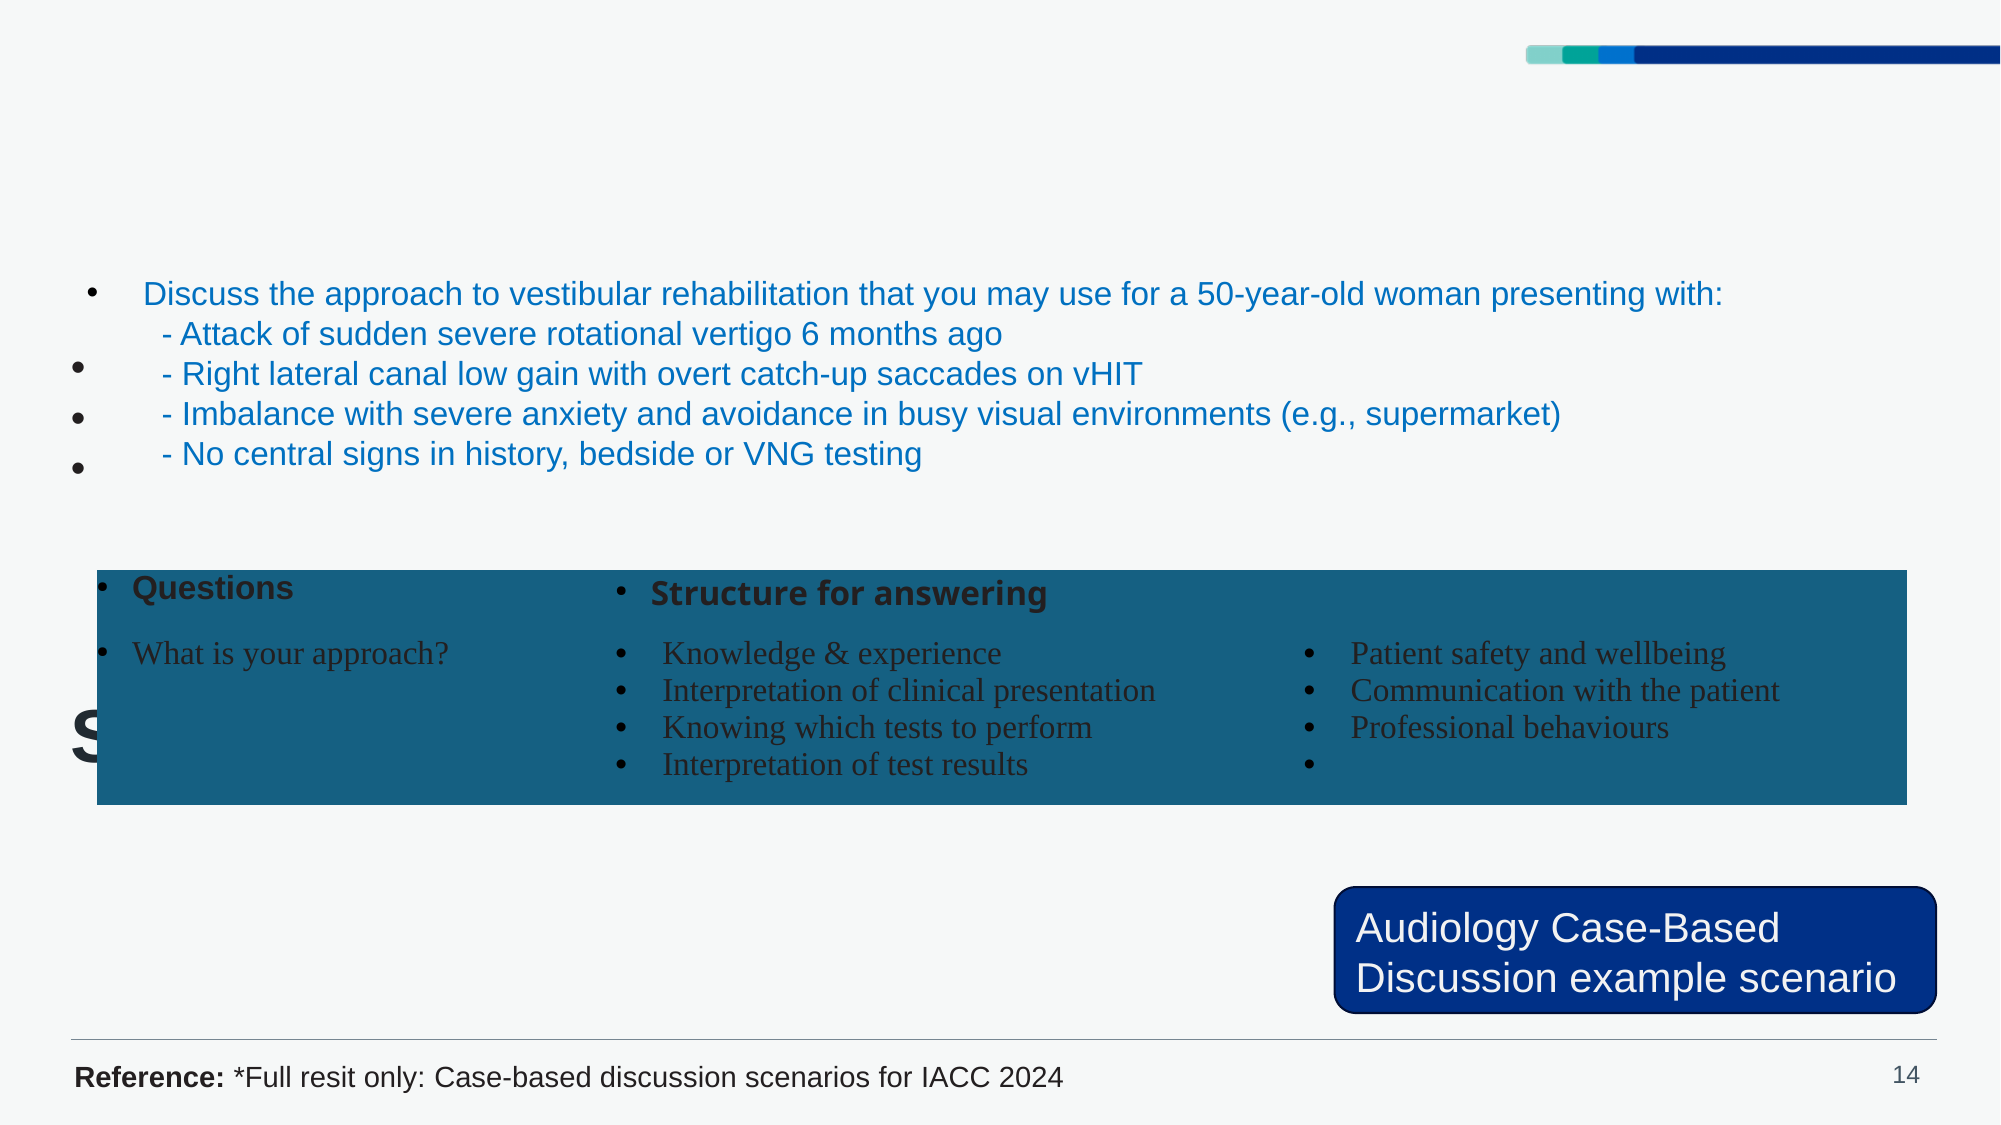

Discuss the approach to vestibular rehabilitation that you may use for a 50-year-old woman presenting with:
	- Attack of sudden severe rotational vertigo 6 months ago
	- Right lateral canal low gain with overt catch-up saccades on vHIT
	- Imbalance with severe anxiety and avoidance in busy visual environments (e.g., supermarket)
	- No central signs in history, bedside or VNG testing
# Structuring scenario answers – example 2
| Questions | Structure for answering | |
| --- | --- | --- |
| What is your approach? | Knowledge & experience Interpretation of clinical presentation Knowing which tests to perform Interpretation of test results | Patient safety and wellbeing Communication with the patient Professional behaviours |
Audiology Case-Based Discussion example scenario
Reference: *Full resit only: Case-based discussion scenarios for IACC 2024